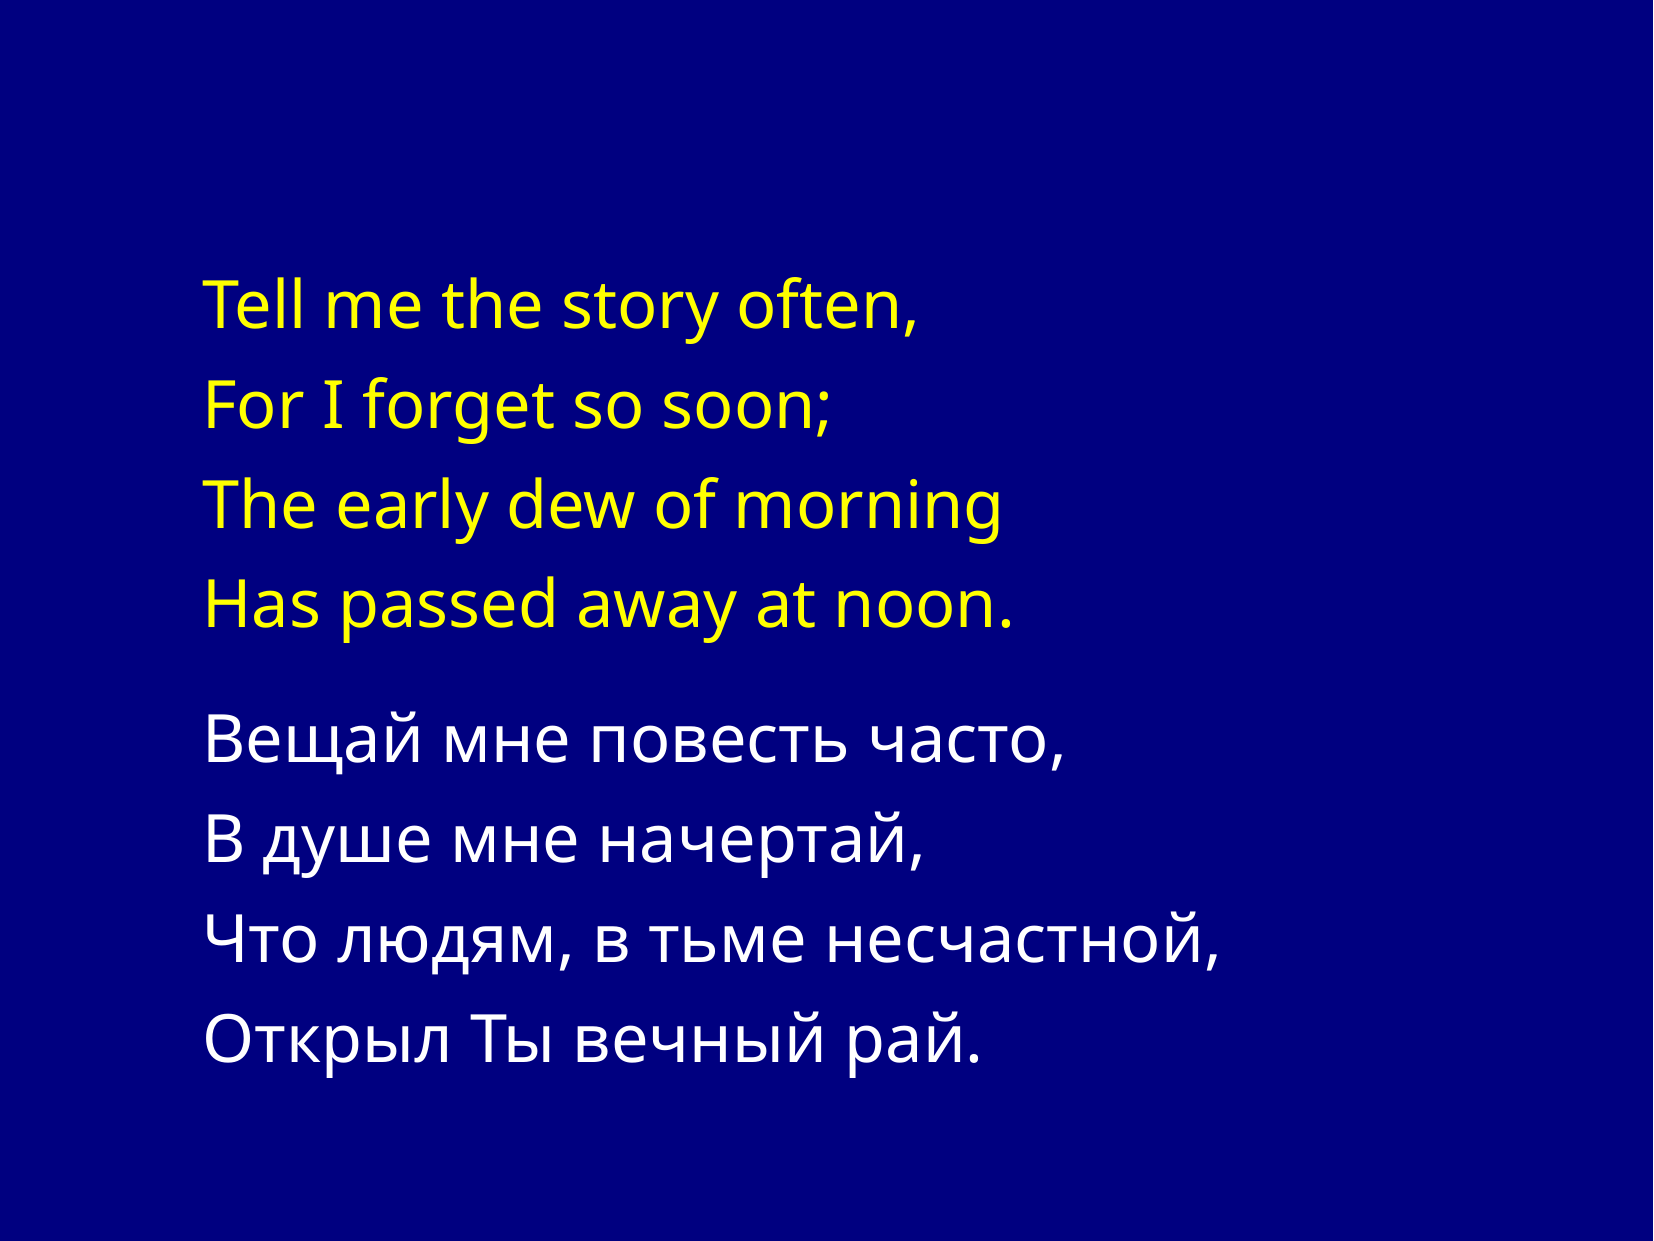

Tell me the story often,
	For I forget so soon;
	The early dew of morning
	Has passed away at noon.
	Вещай мне повесть часто,
	В душе мне начертай,
	Что людям, в тьме несчастной,
	Открыл Ты вечный рай.